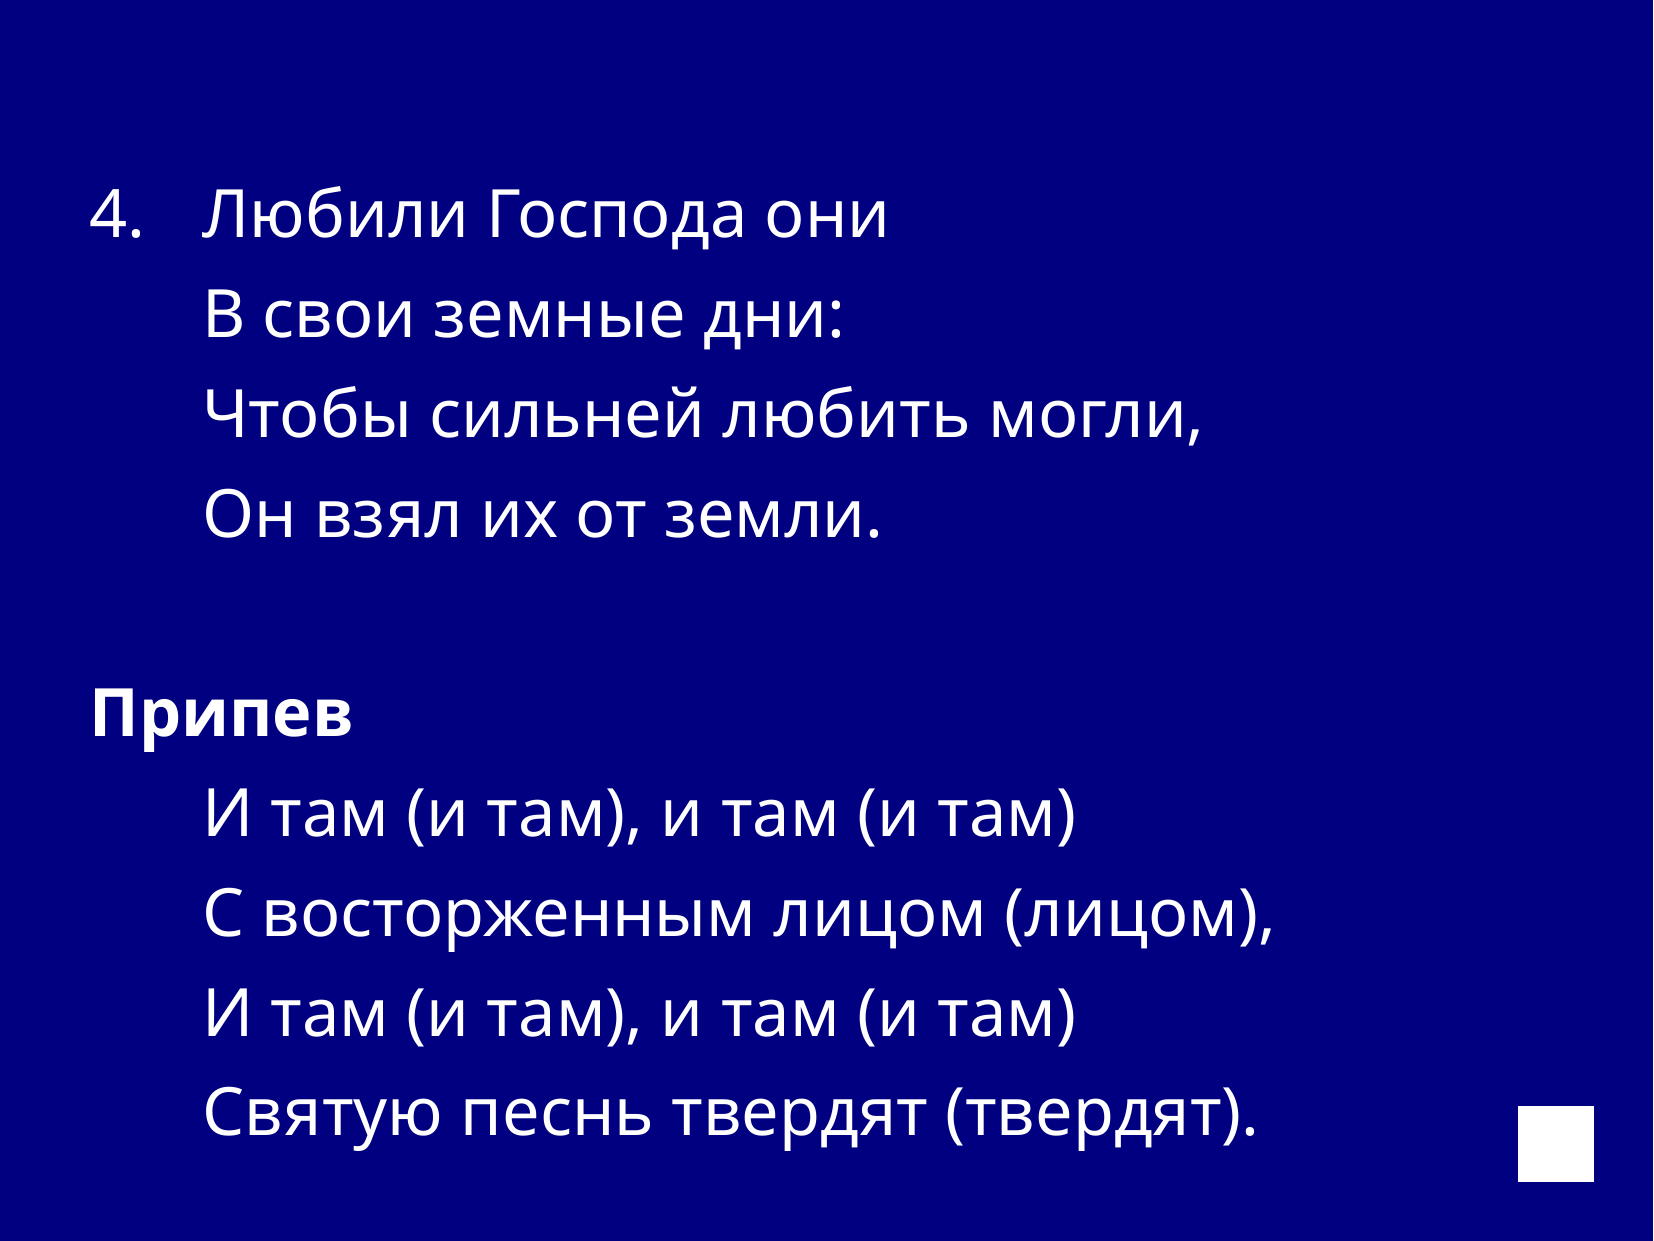

4.	Любили Господа они
	В свои земные дни:
	Чтобы сильней любить могли,
	Он взял их от земли.
Припев
	И там (и там), и там (и там)
	С восторженным лицом (лицом),
	И там (и там), и там (и там)
	Святую песнь твердят (твердят).